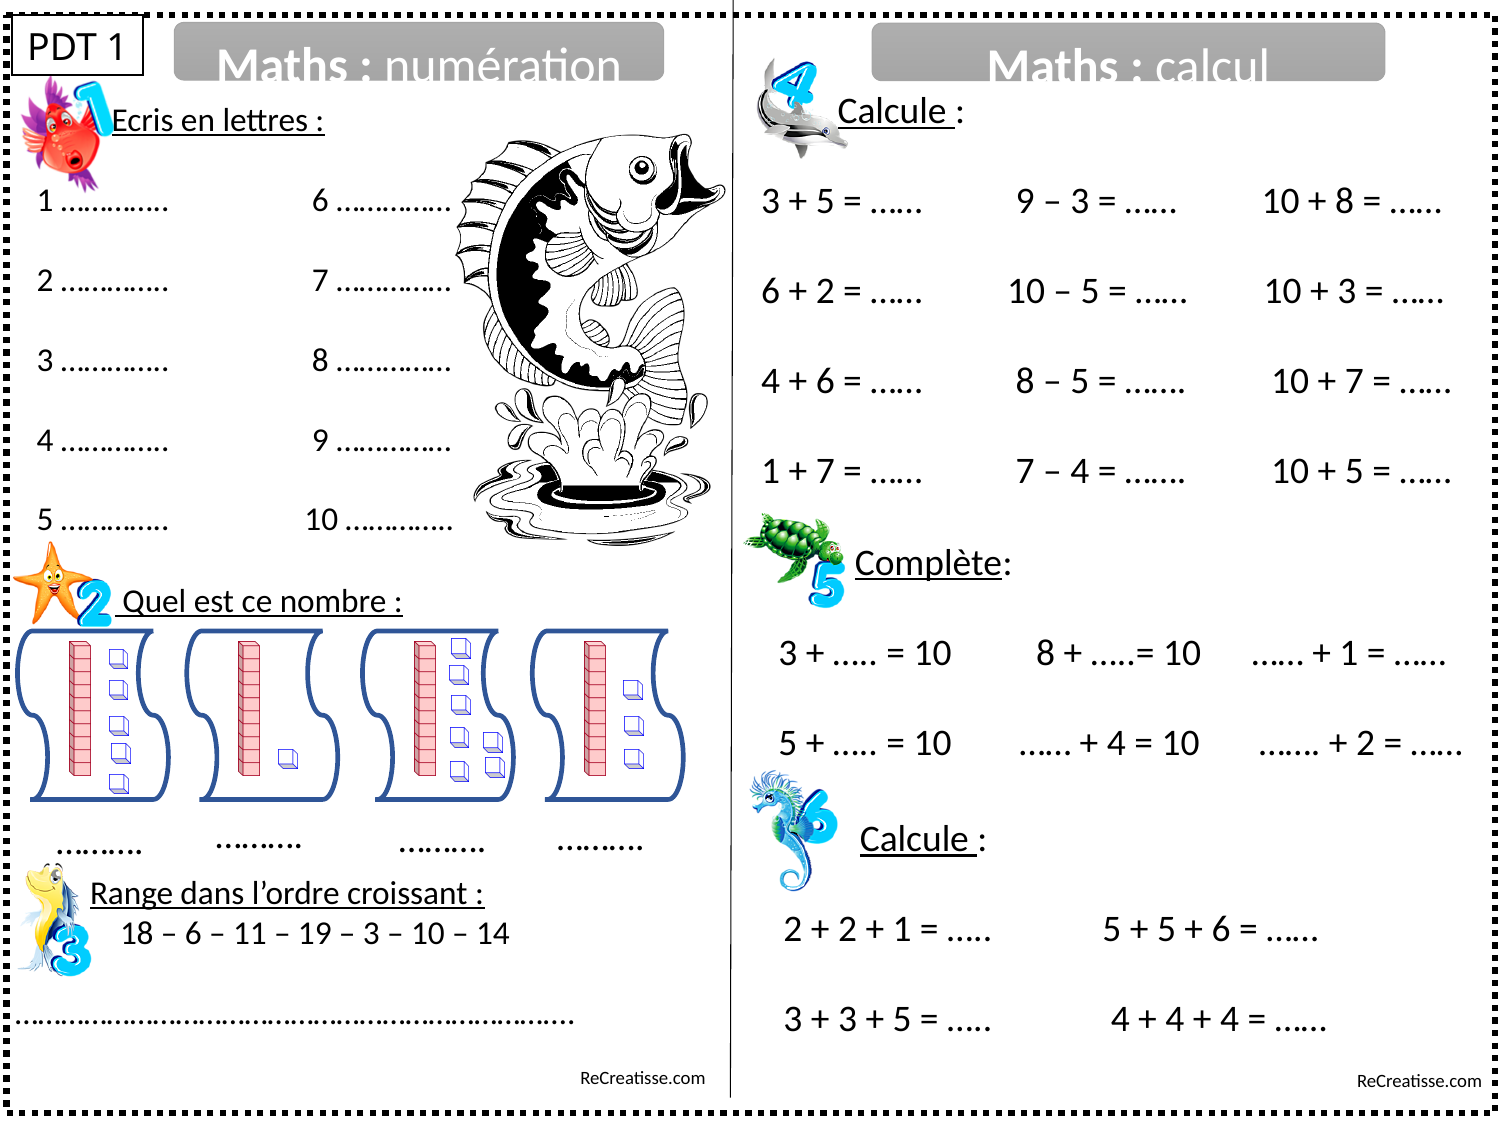

PDT 1
Maths : numération
Maths : calcul
 Calcule :
3 + 5 = …… 9 – 3 = …… 10 + 8 = ……
6 + 2 = …… 10 – 5 = …… 10 + 3 = ……
4 + 6 = …… 8 – 5 = ……. 10 + 7 = ……
1 + 7 = …… 7 – 4 = ……. 10 + 5 = ……
 Ecris en lettres :
1 ………….. 6 ……………
2 ………….. 7 ……………
3 ………….. 8 ……………
4 ………….. 9 ……………
5 ………….. 10 …………..
 Complète:
3 + ….. = 10 8 + …..= 10 …… + 1 = ……
5 + ….. = 10 …… + 4 = 10 ……. + 2 = ……
 Quel est ce nombre :
……….
……….
 Calcule :
2 + 2 + 1 = ….. 5 + 5 + 6 = ……
3 + 3 + 5 = ….. 4 + 4 + 4 = ……
……….
……….
 Range dans l’ordre croissant :
 18 – 6 – 11 – 19 – 3 – 10 – 14
……………………………………………………………….
ReCreatisse.com
ReCreatisse.com